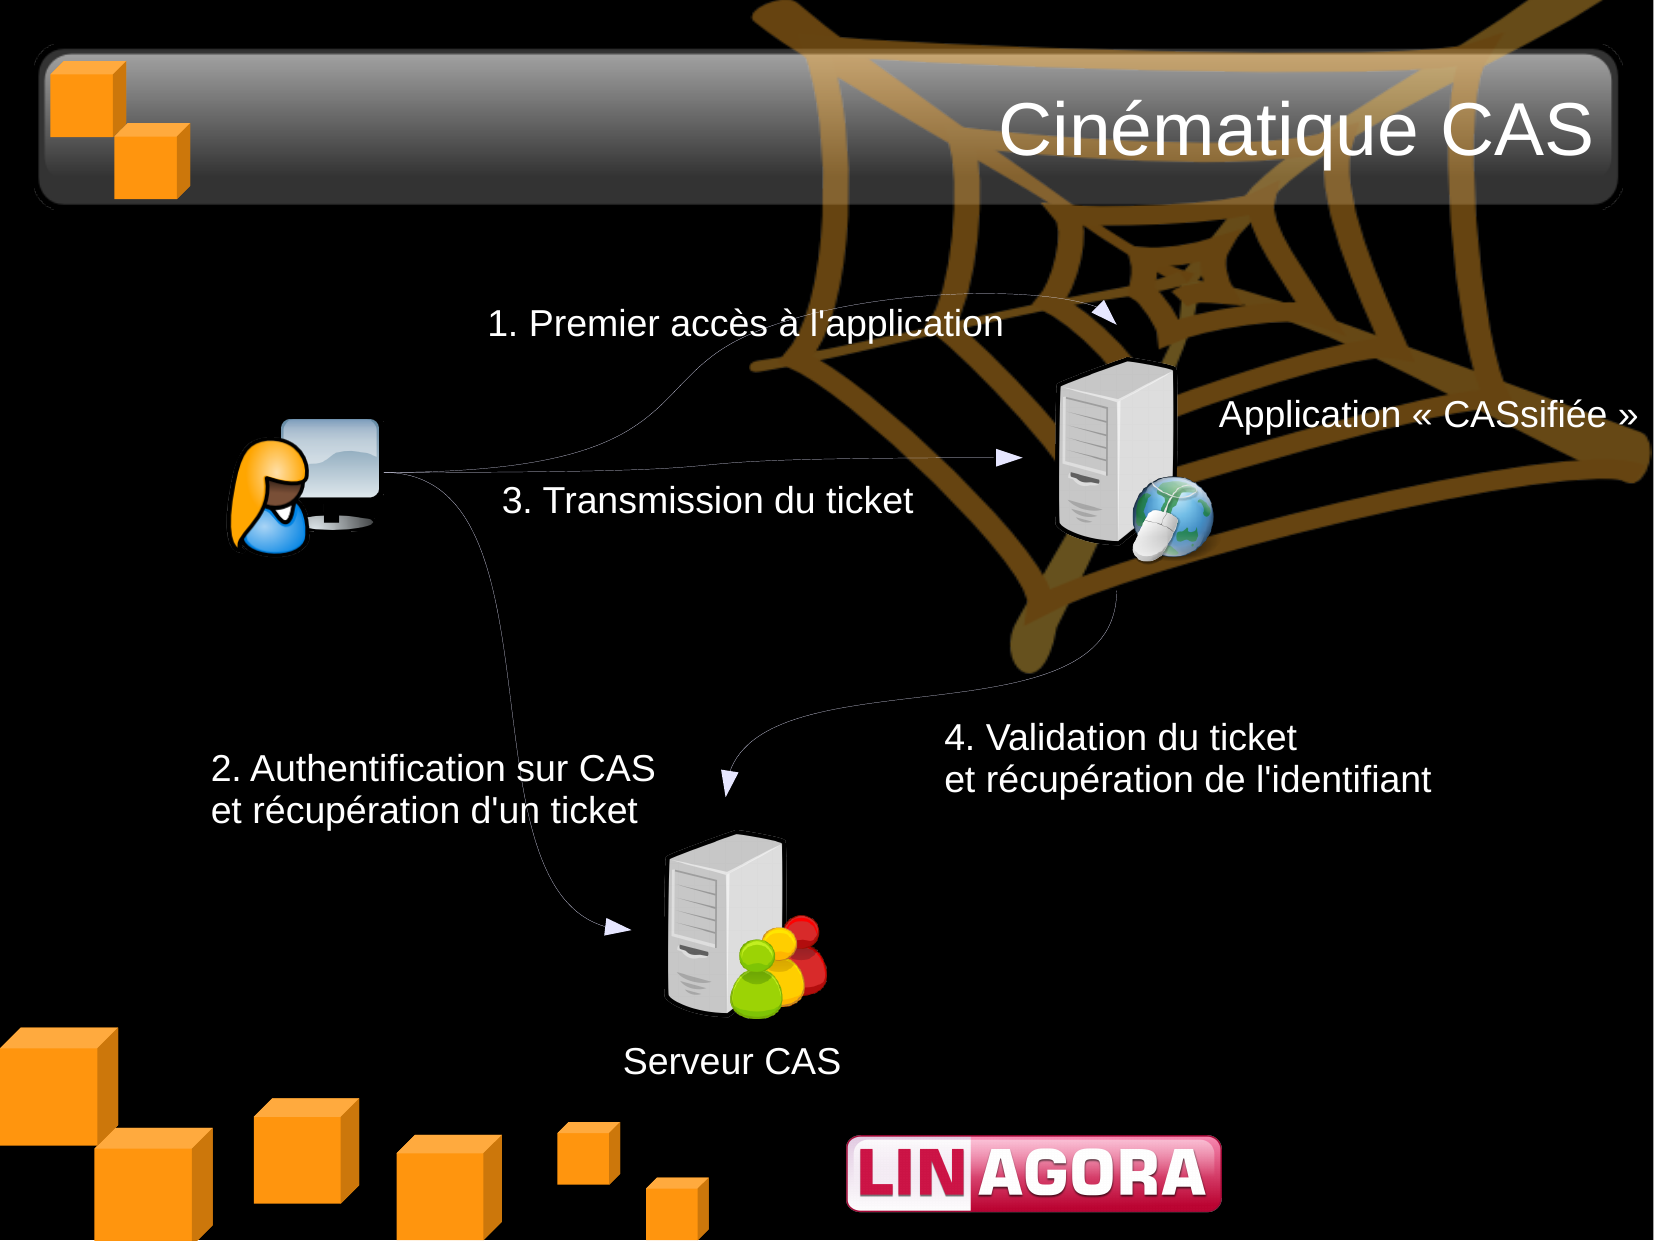

# Cinématique CAS
1. Premier accès à l'application
Application « CASsifiée »
3. Transmission du ticket
4. Validation du ticket
et récupération de l'identifiant
2. Authentification sur CAS
et récupération d'un ticket
Serveur CAS